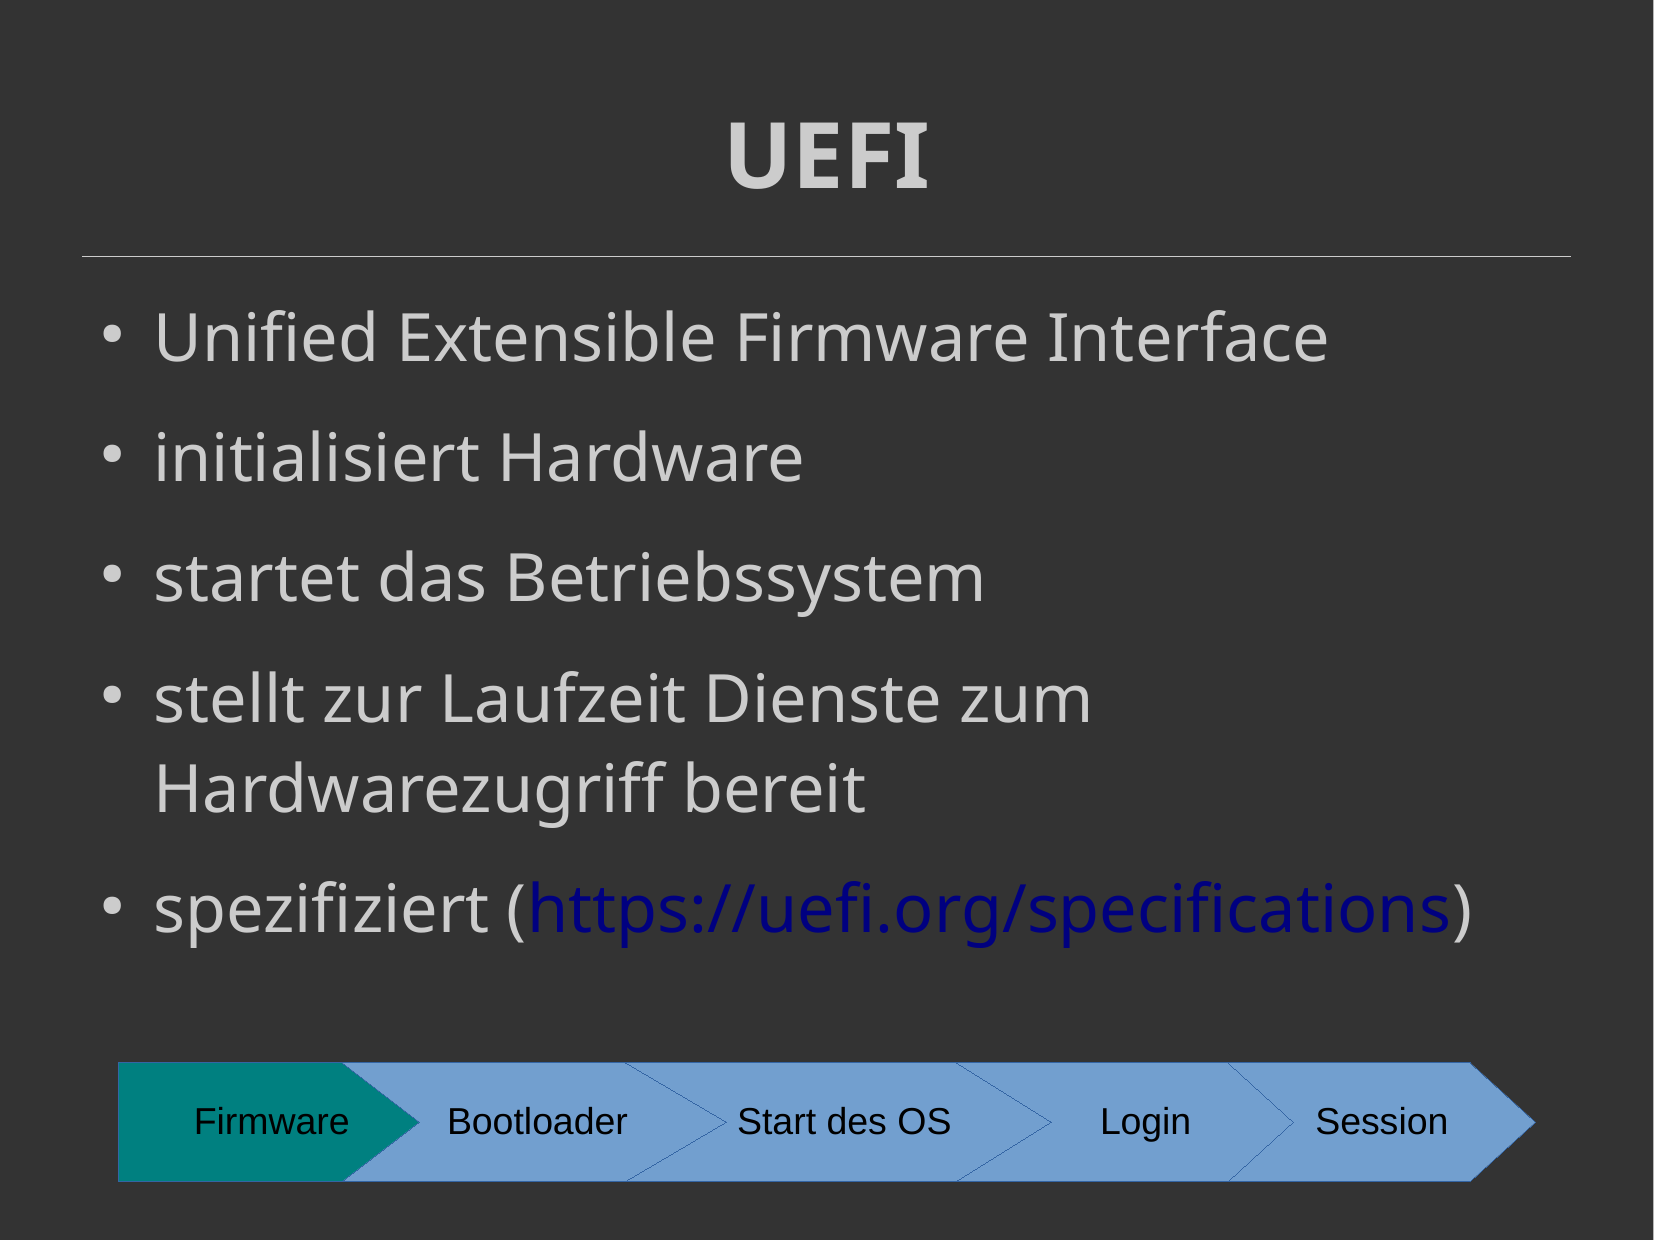

# UEFI
Unified Extensible Firmware Interface
initialisiert Hardware
startet das Betriebssystem
stellt zur Laufzeit Dienste zum Hardwarezugriff bereit
spezifiziert (https://uefi.org/specifications)
Firmware
Bootloader
Start des OS
Login
Session